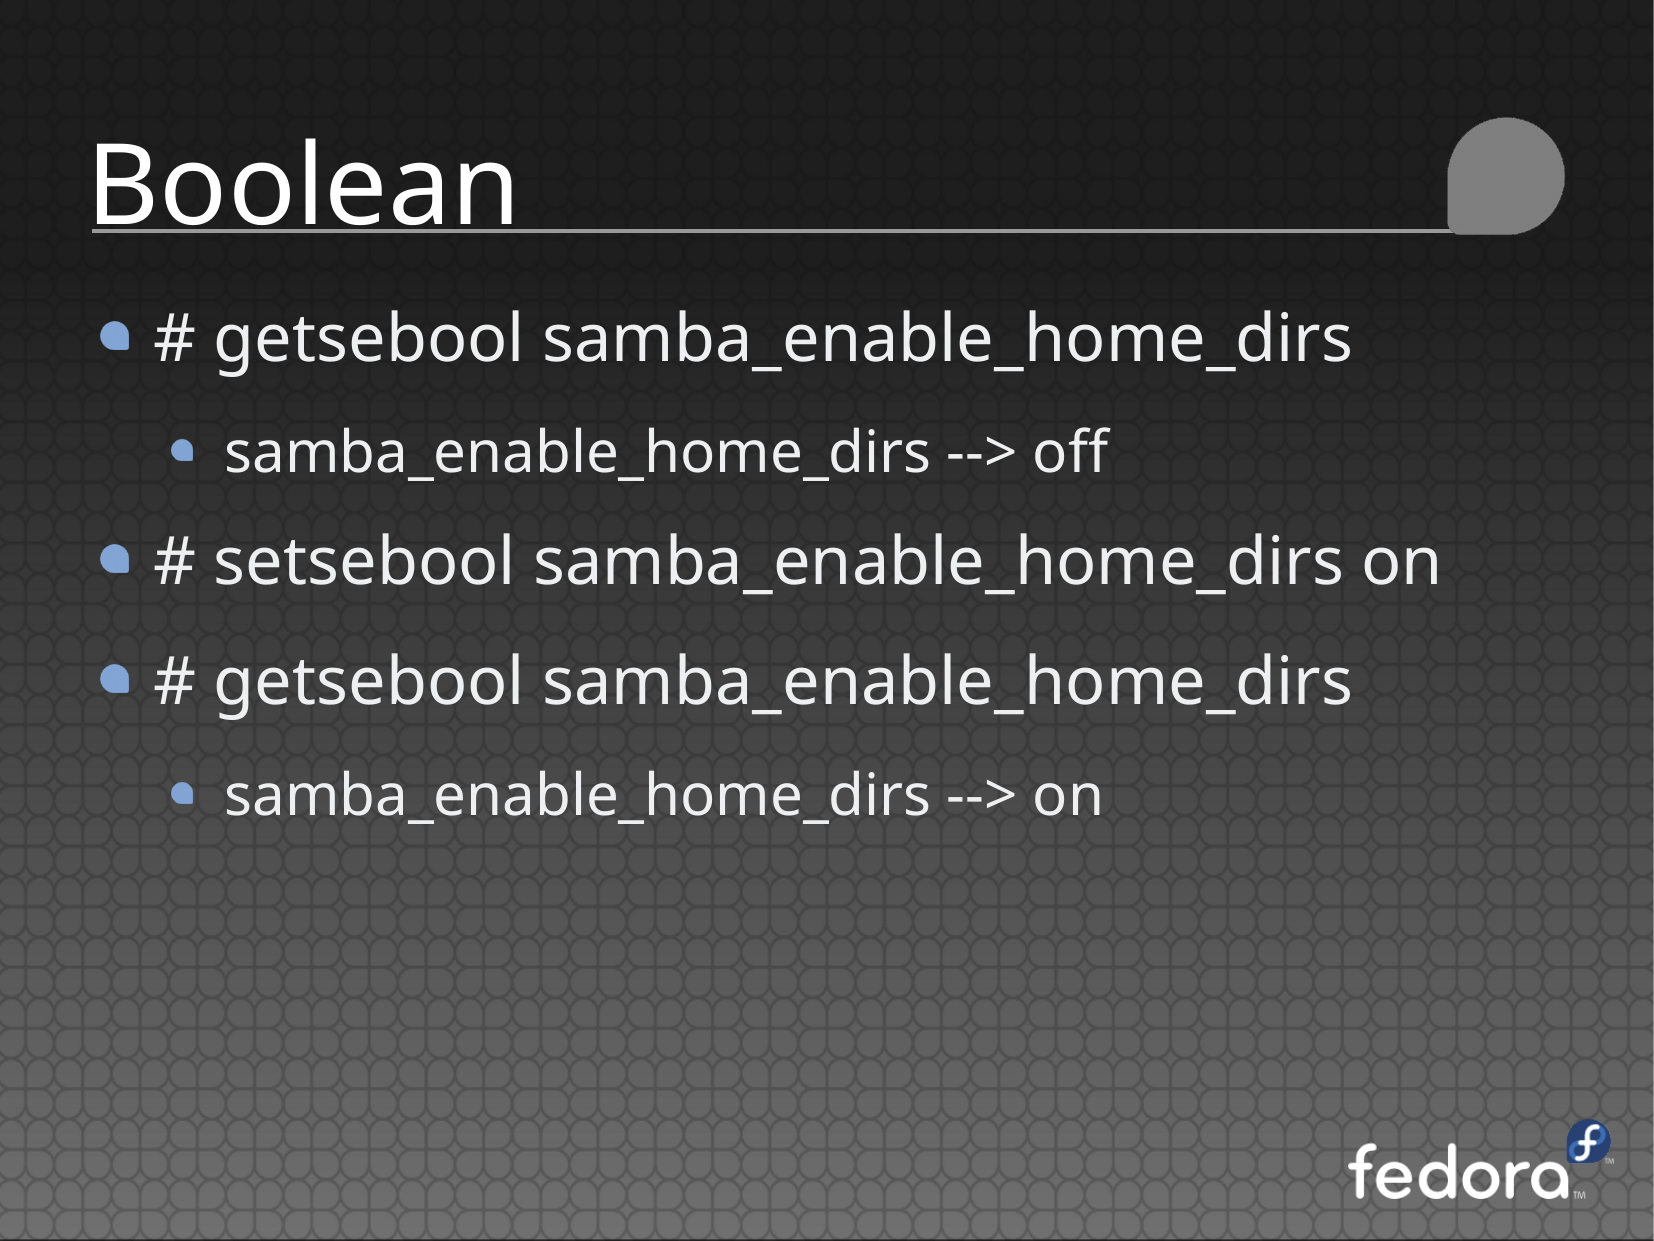

# Boolean
# getsebool samba_enable_home_dirs
samba_enable_home_dirs --> off
# setsebool samba_enable_home_dirs on
# getsebool samba_enable_home_dirs
samba_enable_home_dirs --> on